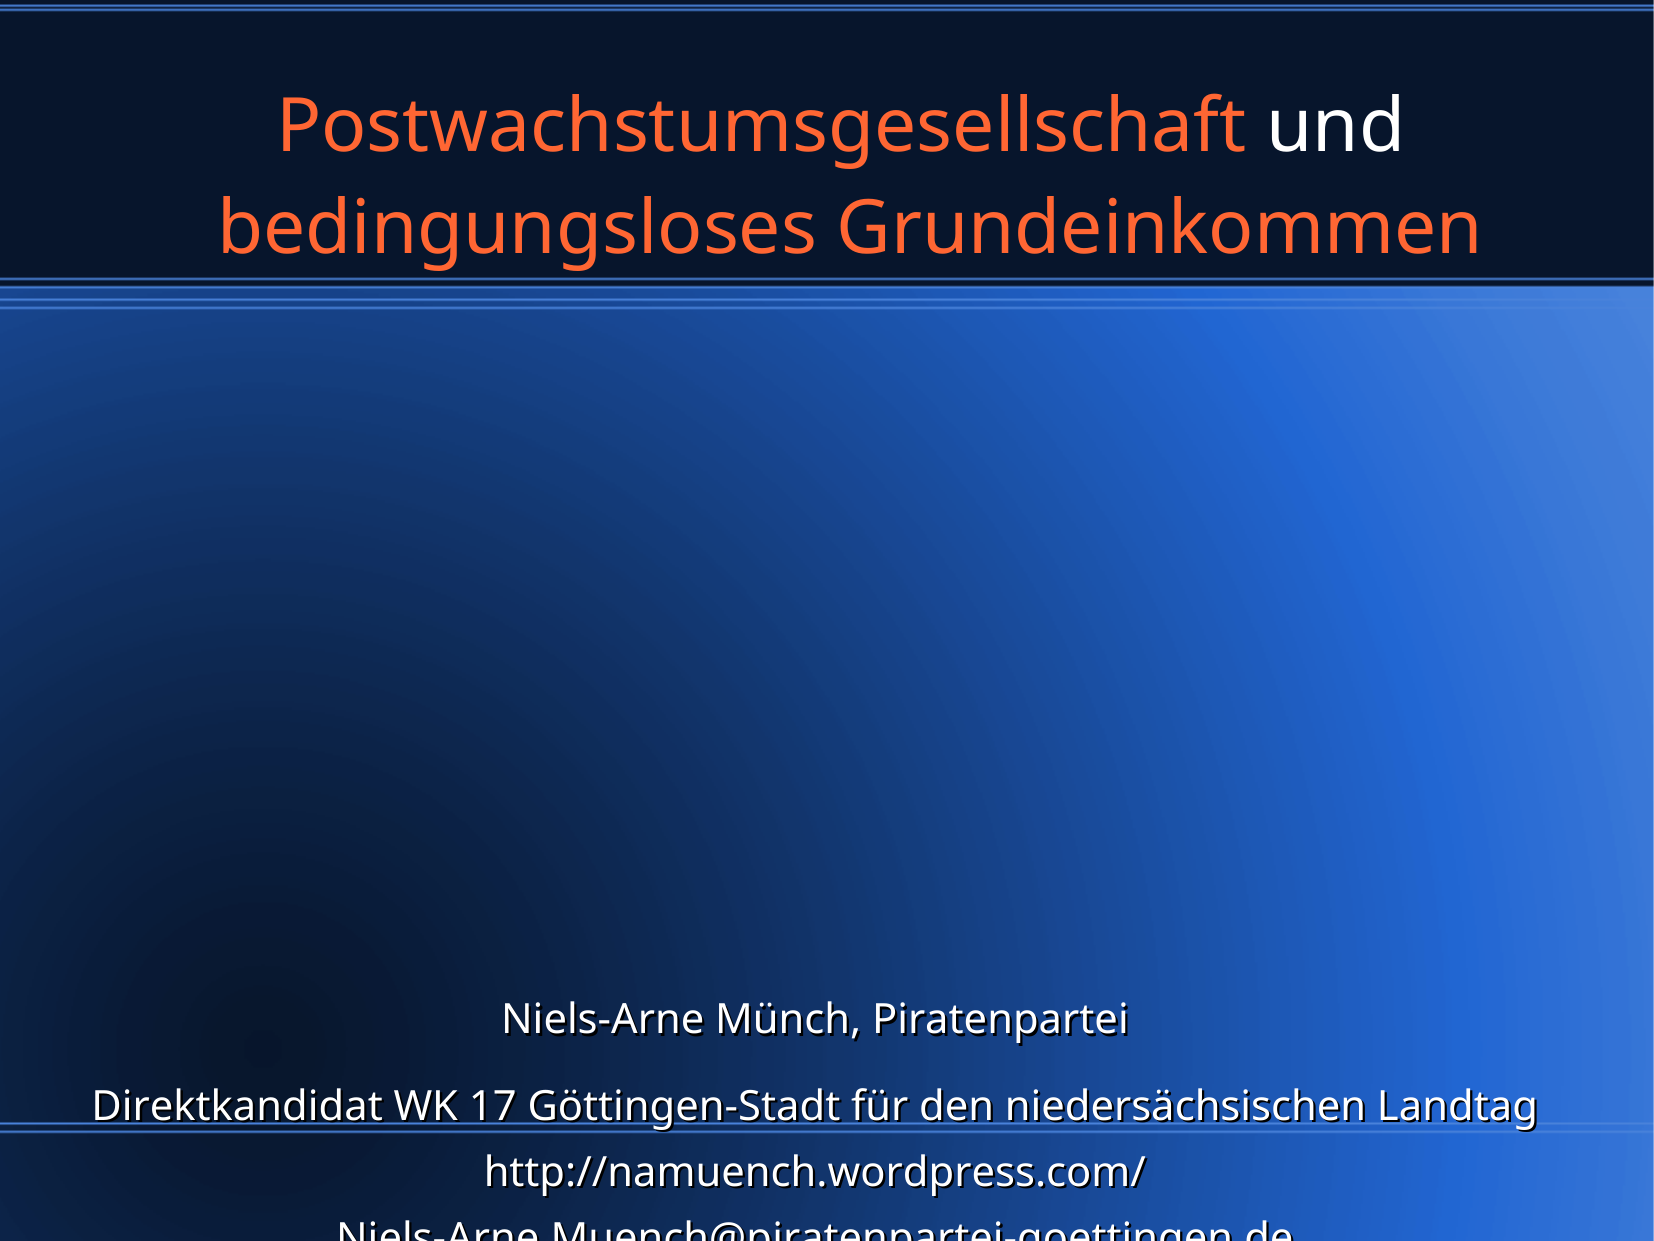

# Postwachstumsgesellschaft und bedingungsloses Grundeinkommen
Niels-Arne Münch, Piratenpartei
Direktkandidat WK 17 Göttingen-Stadt für den niedersächsischen Landtag
http://namuench.wordpress.com/
Niels-Arne.Muench@piratenpartei-goettingen.de